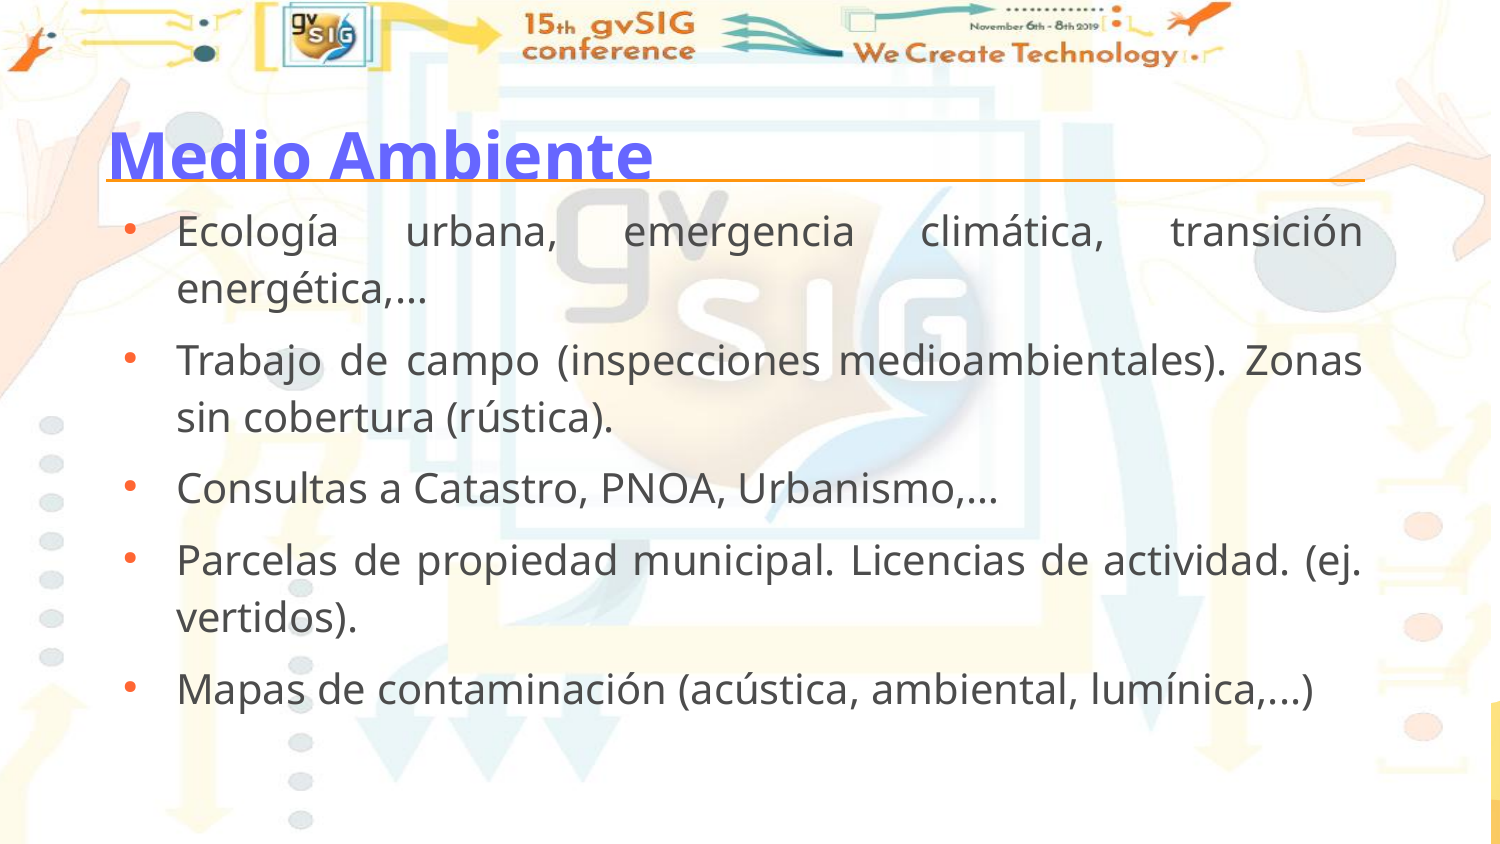

# Medio Ambiente
Ecología urbana, emergencia climática, transición energética,…
Trabajo de campo (inspecciones medioambientales). Zonas sin cobertura (rústica).
Consultas a Catastro, PNOA, Urbanismo,…
Parcelas de propiedad municipal. Licencias de actividad. (ej. vertidos).
Mapas de contaminación (acústica, ambiental, lumínica,...)